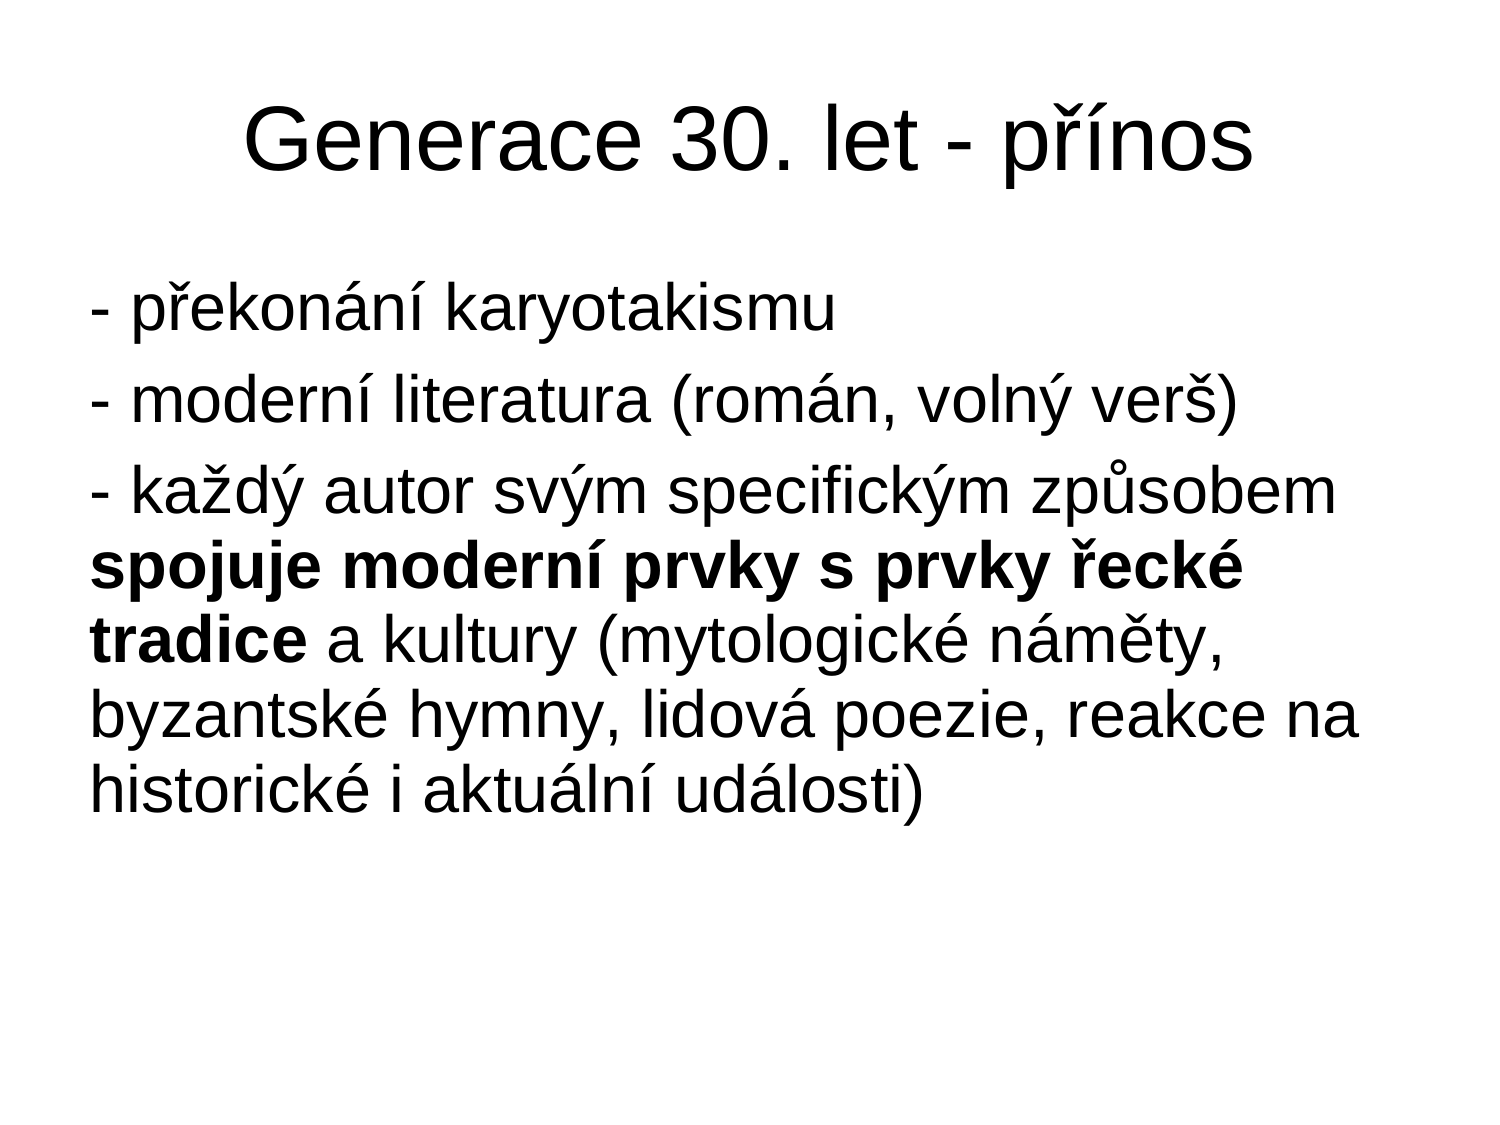

# Generace 30. let - přínos
- překonání karyotakismu
- moderní literatura (román, volný verš)
- každý autor svým specifickým způsobem spojuje moderní prvky s prvky řecké tradice a kultury (mytologické náměty, byzantské hymny, lidová poezie, reakce na historické i aktuální události)